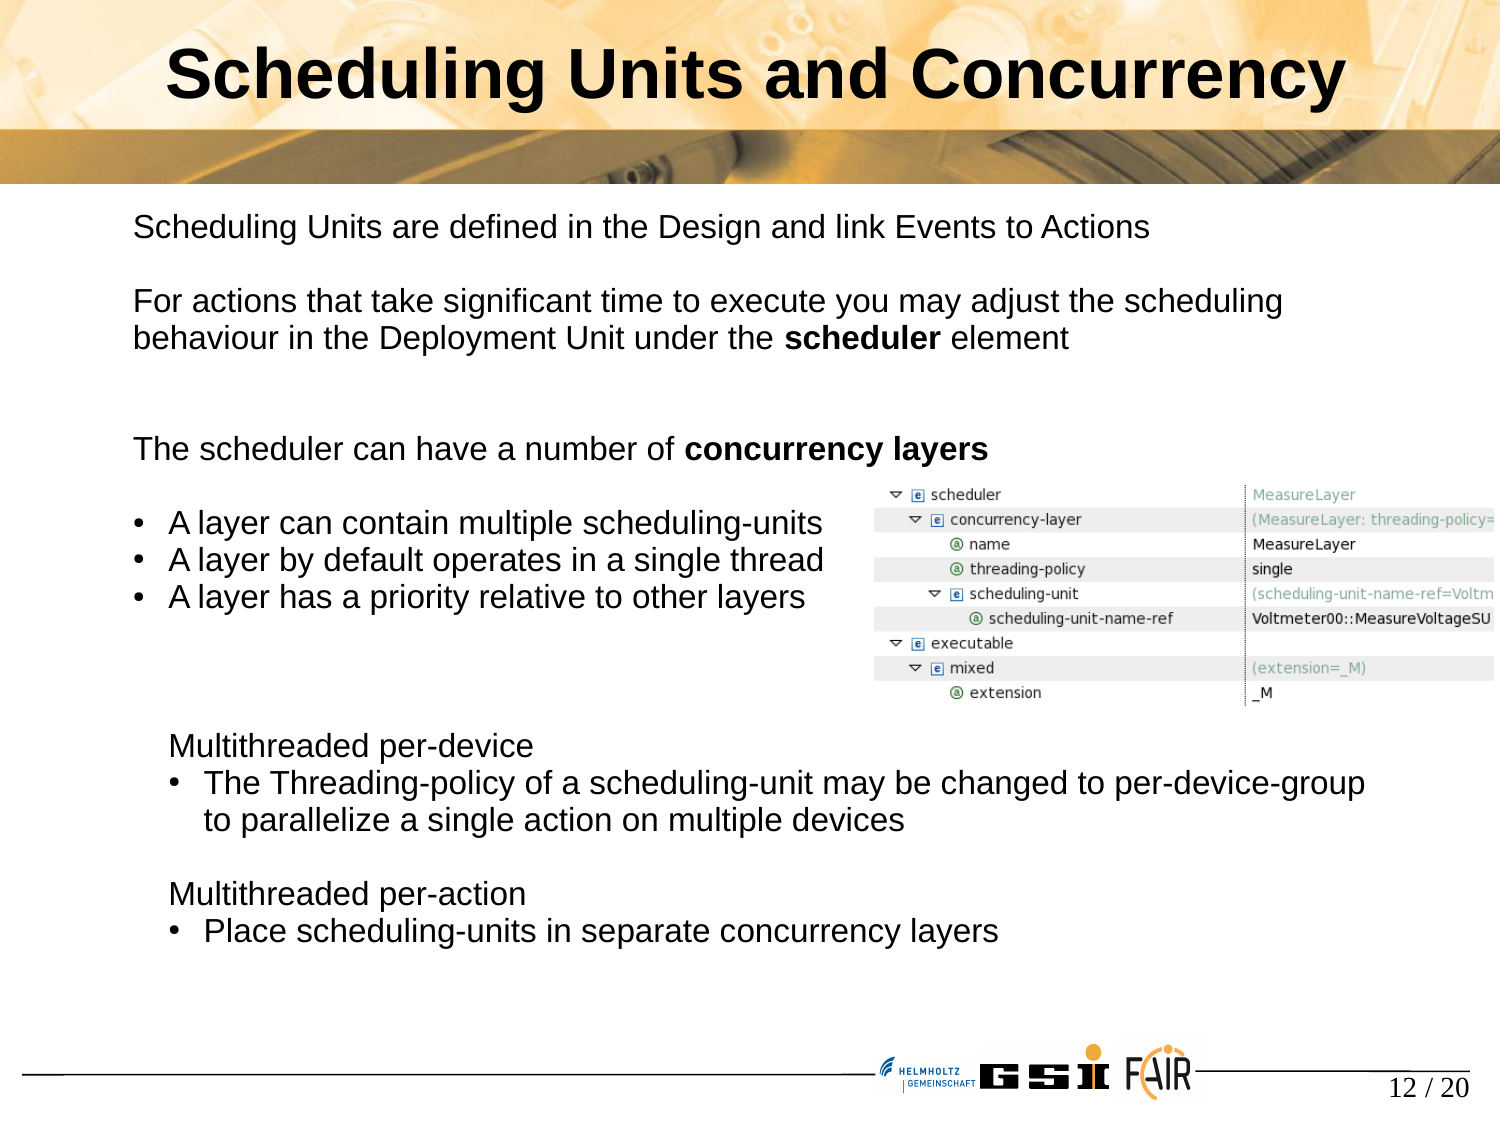

# Scheduling Units and Concurrency
Scheduling Units are defined in the Design and link Events to Actions
For actions that take significant time to execute you may adjust the scheduling
behaviour in the Deployment Unit under the scheduler element
The scheduler can have a number of concurrency layers
A layer can contain multiple scheduling-units
A layer by default operates in a single thread
A layer has a priority relative to other layers
Multithreaded per-device
The Threading-policy of a scheduling-unit may be changed to per-device-group
to parallelize a single action on multiple devices
Multithreaded per-action
Place scheduling-units in separate concurrency layers
12